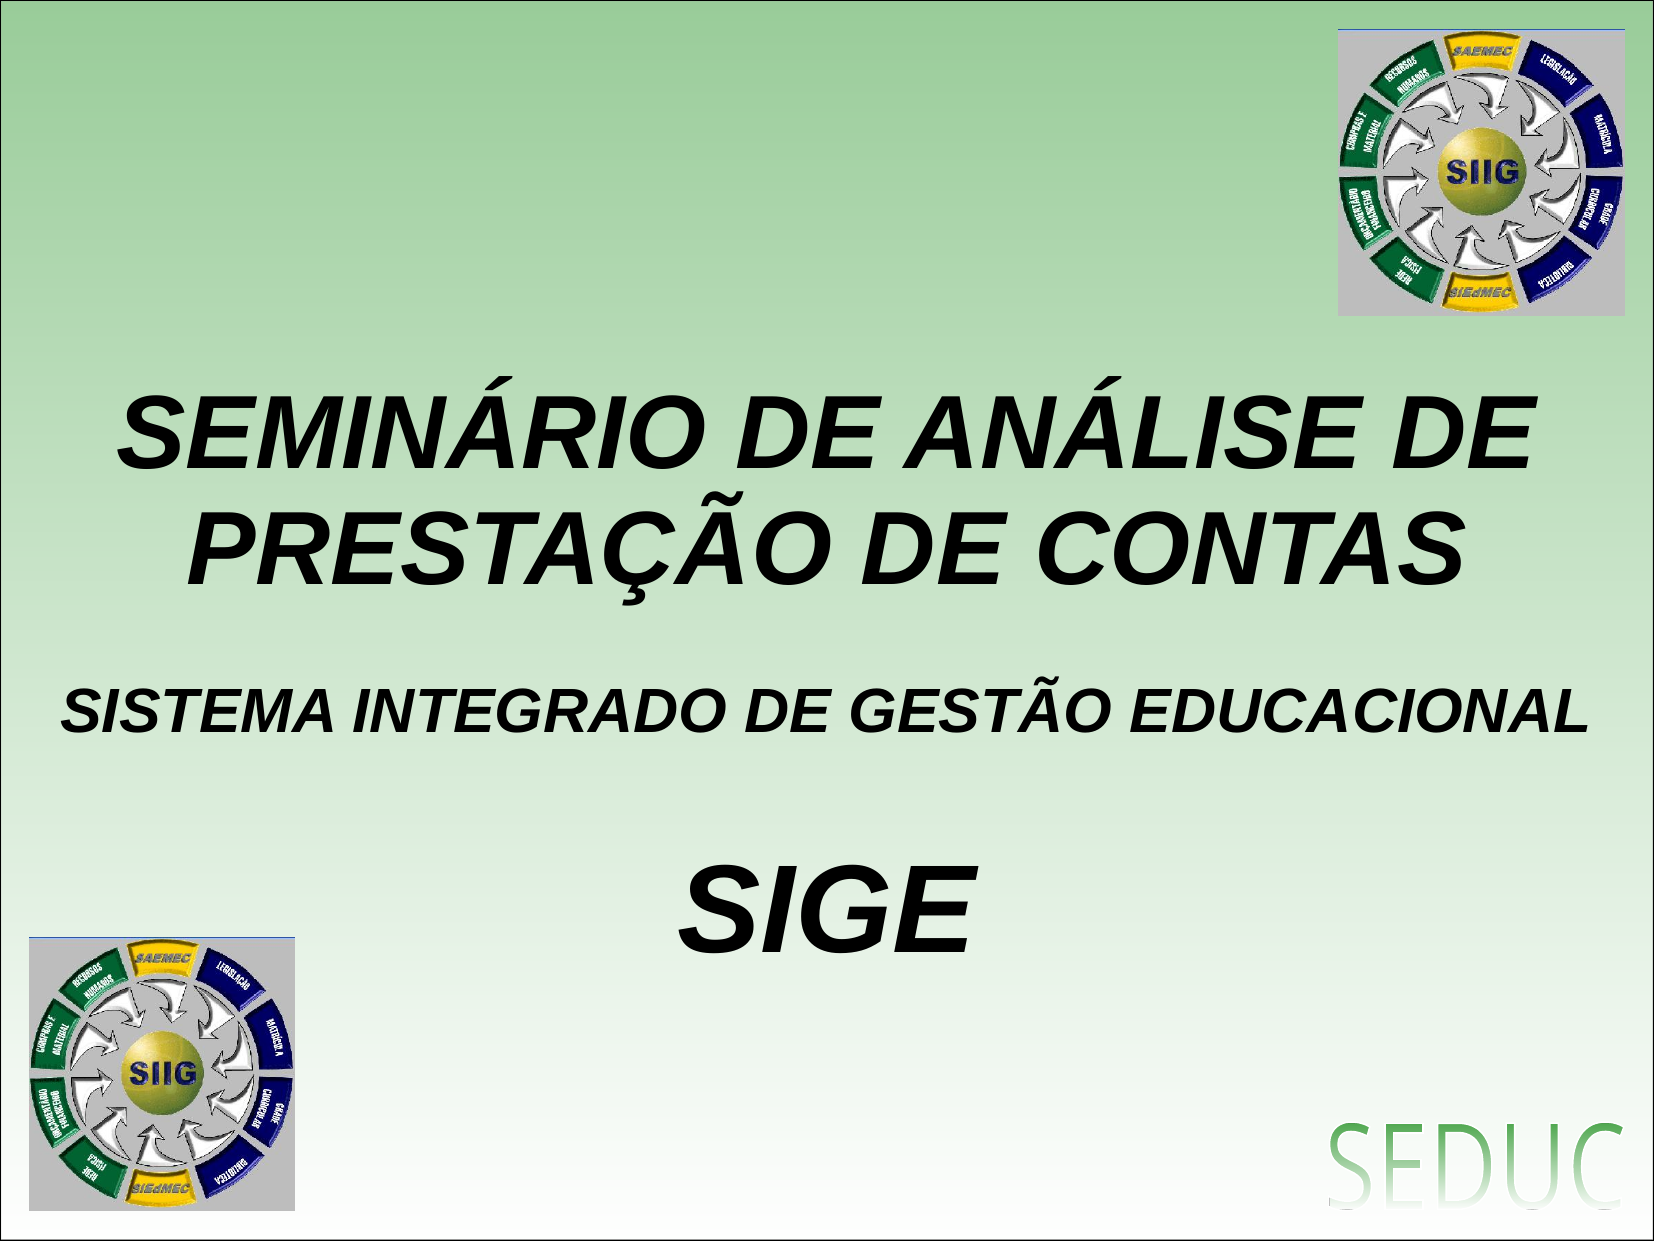

SEMINÁRIO DE ANÁLISE DE
PRESTAÇÃO DE CONTAS
SISTEMA INTEGRADO DE GESTÃO EDUCACIONAL
SIGE
SEDUC